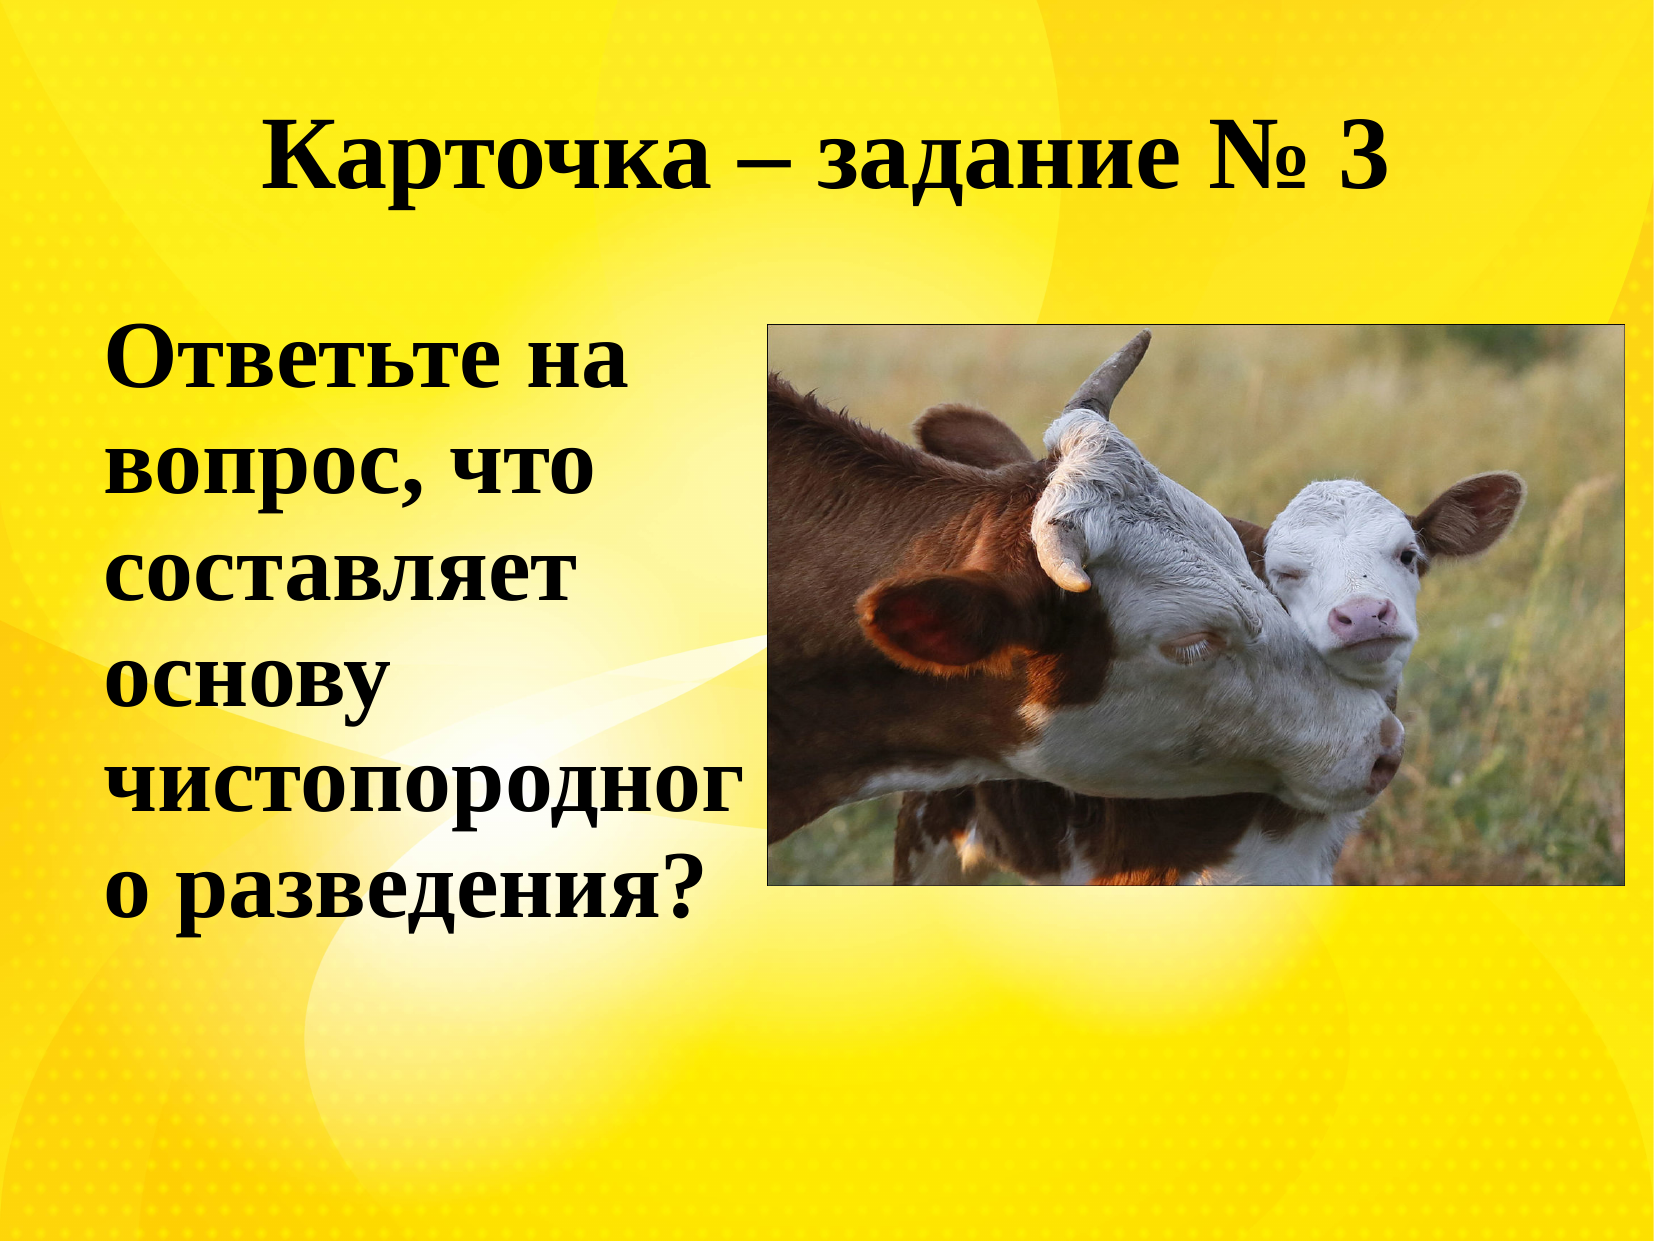

# Карточка – задание № 3
Ответьте на вопрос, что составляет основу чистопородного разведения?